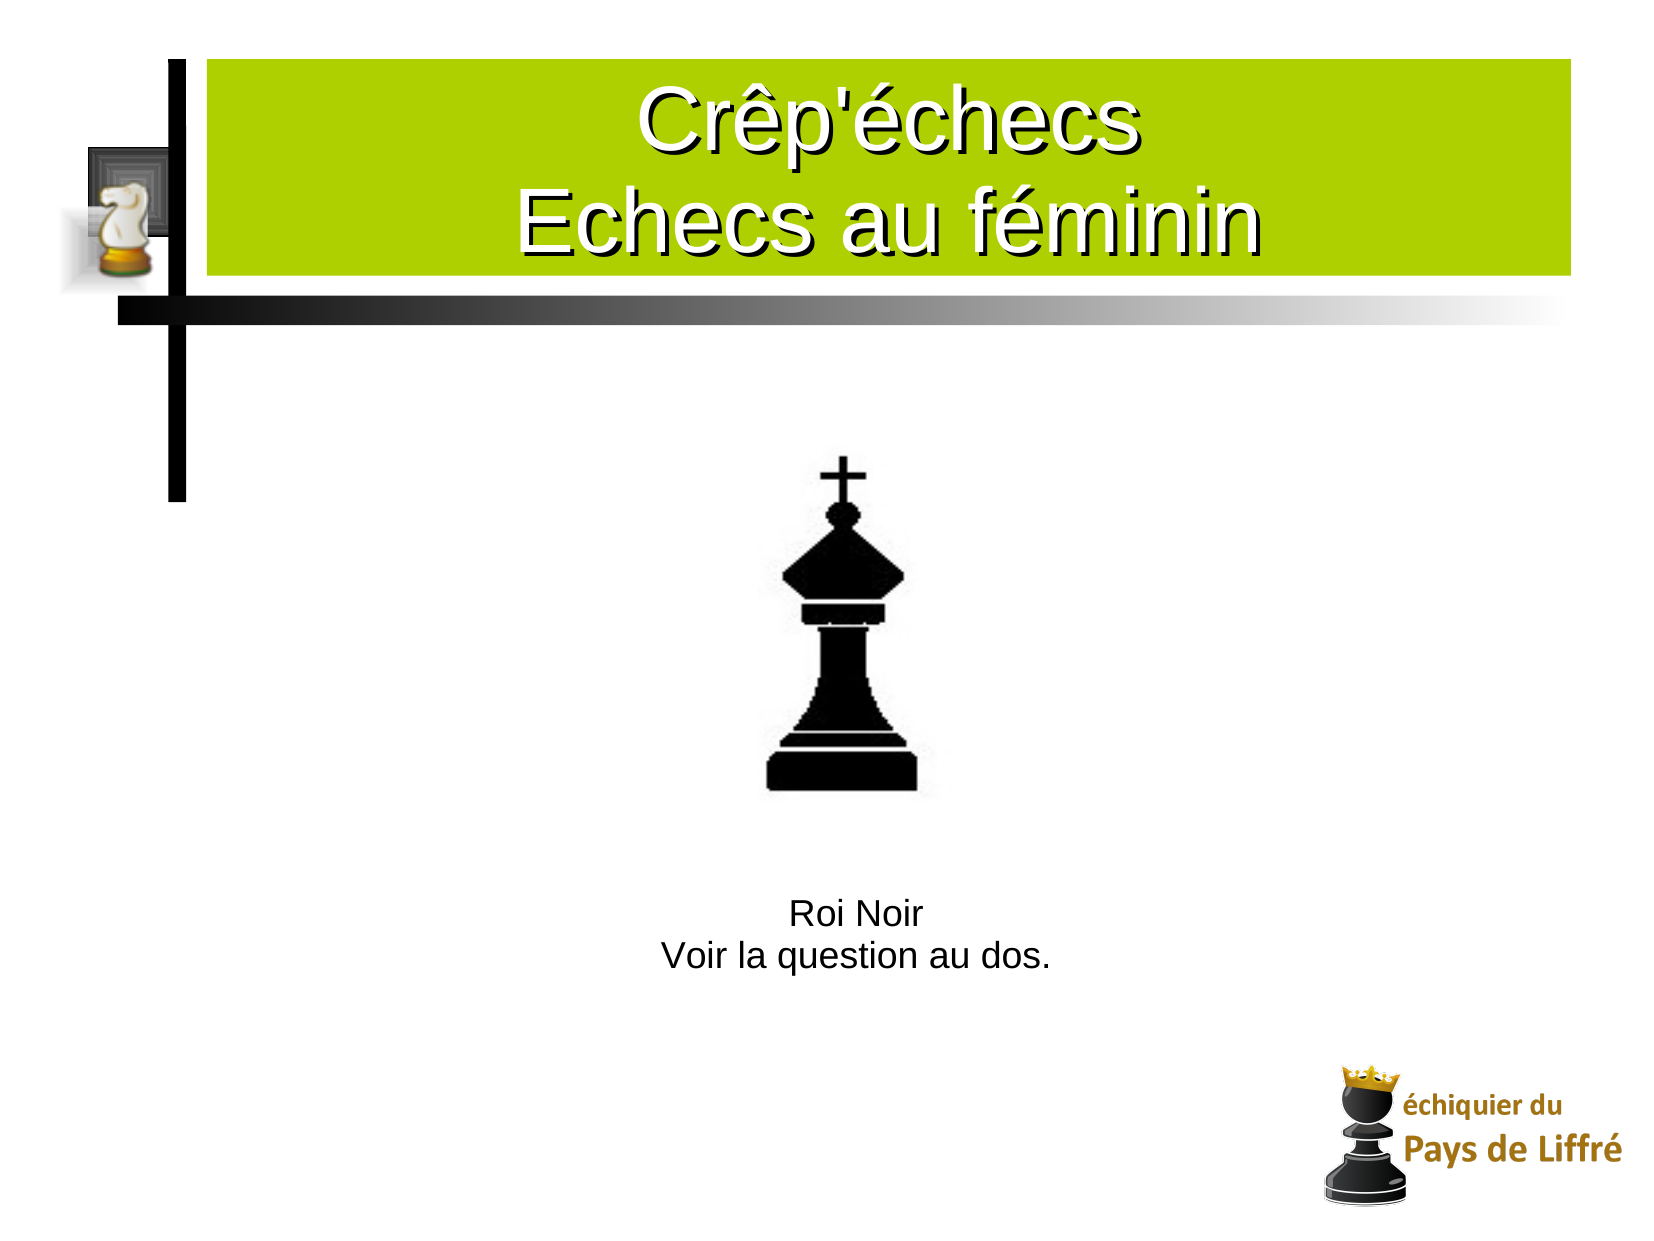

# Crêp'échecs Echecs au féminin
Roi Noir
Voir la question au dos.